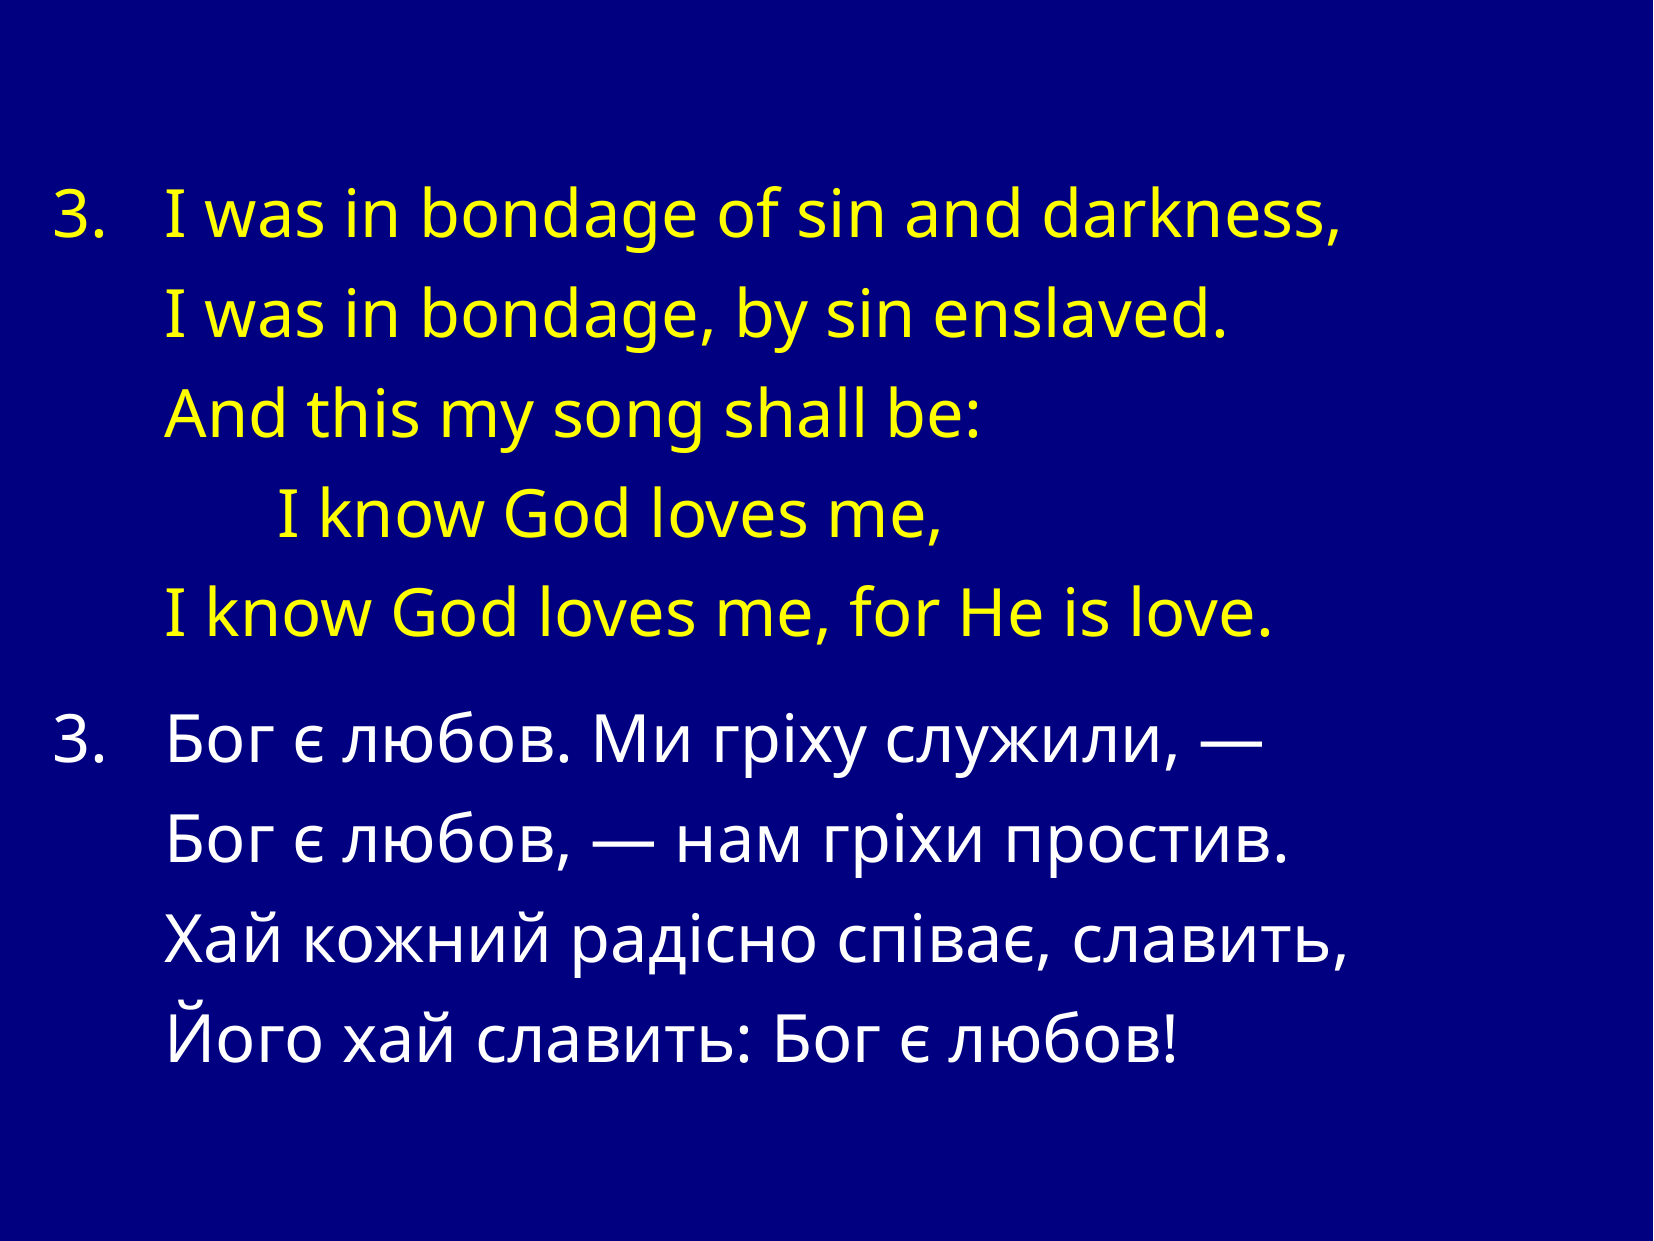

3.	I was in bondage of sin and darkness,
	I was in bondage, by sin enslaved.
	And this my song shall be:
		I know God loves me,
	I know God loves me, for He is love.
3.	Бог є любов. Ми гріху служили, ―
	Бог є любов, ― нам гріхи простив.
	Хай кожний радісно співає, славить,
	Його хай славить: Бог є любов!